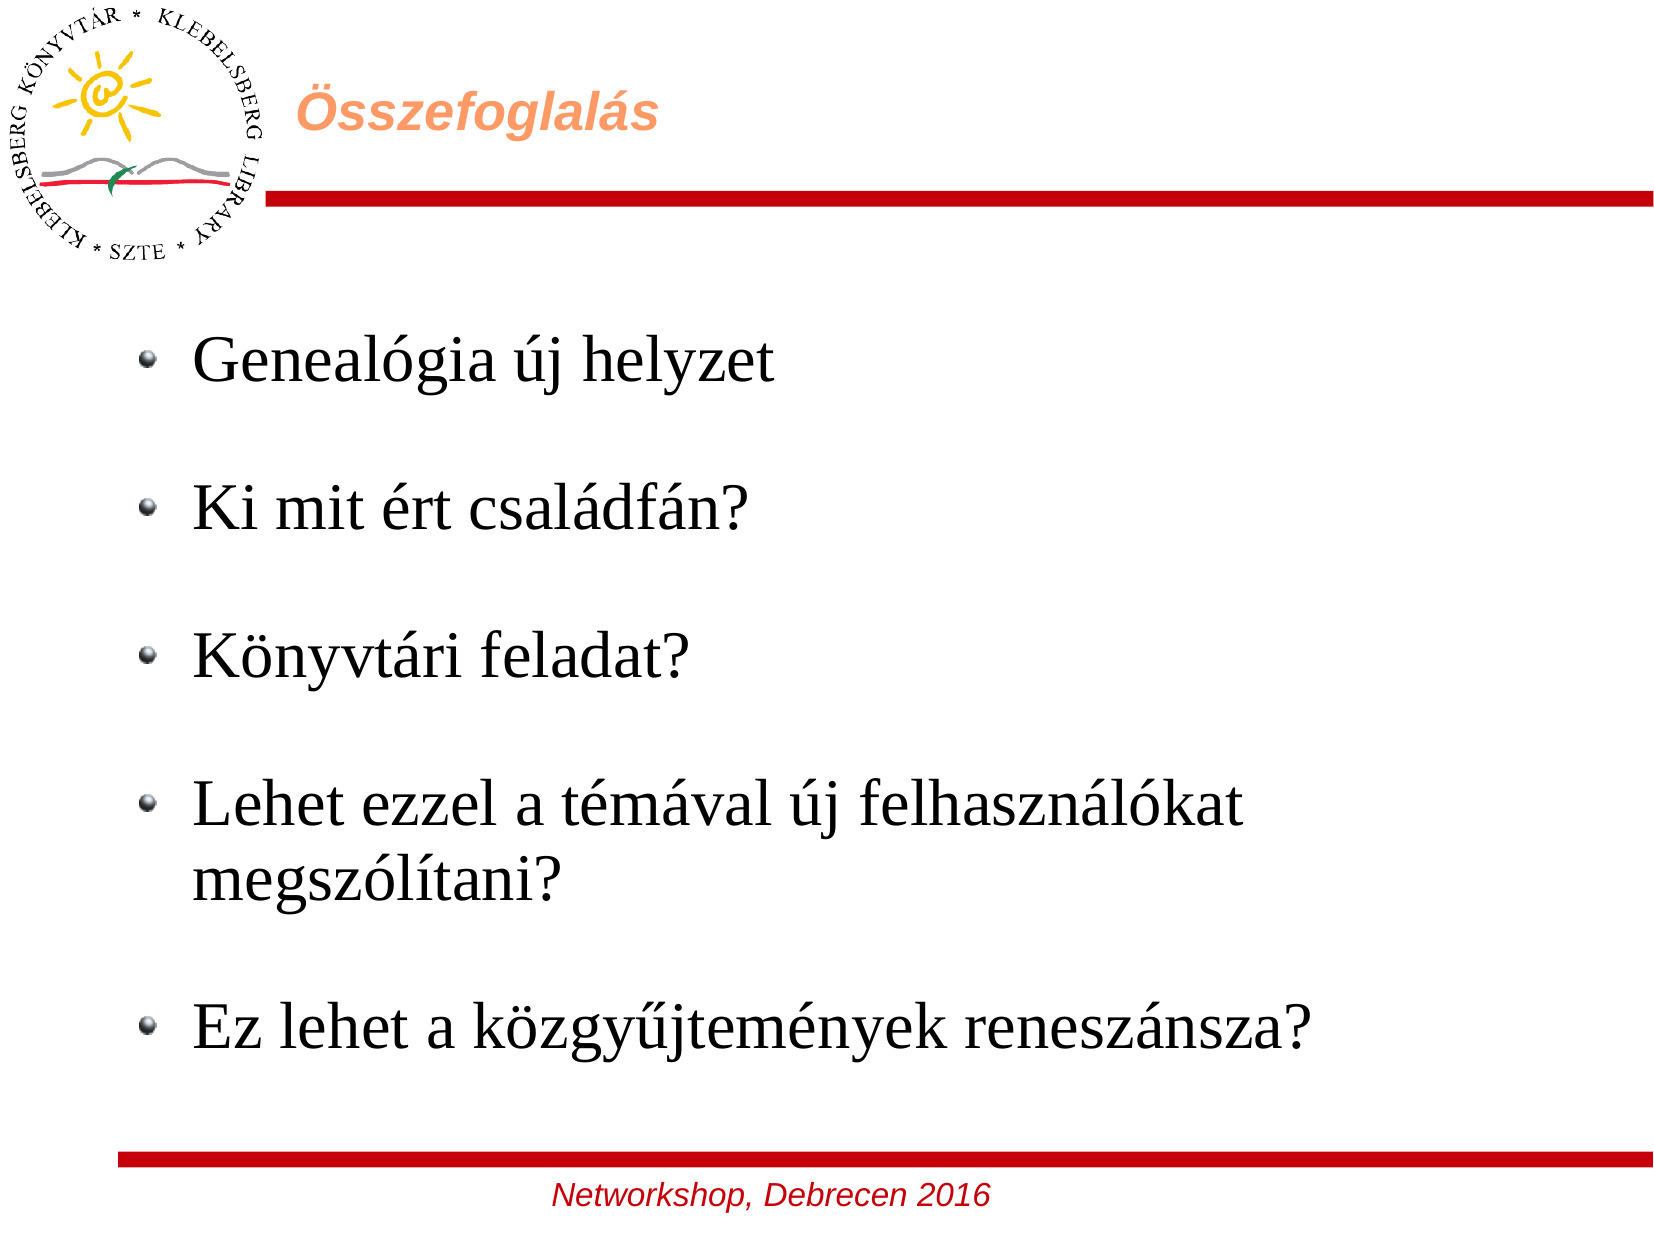

# Összefoglalás
Genealógia új helyzet
Ki mit ért családfán?
Könyvtári feladat?
Lehet ezzel a témával új felhasználókat megszólítani?
Ez lehet a közgyűjtemények reneszánsza?